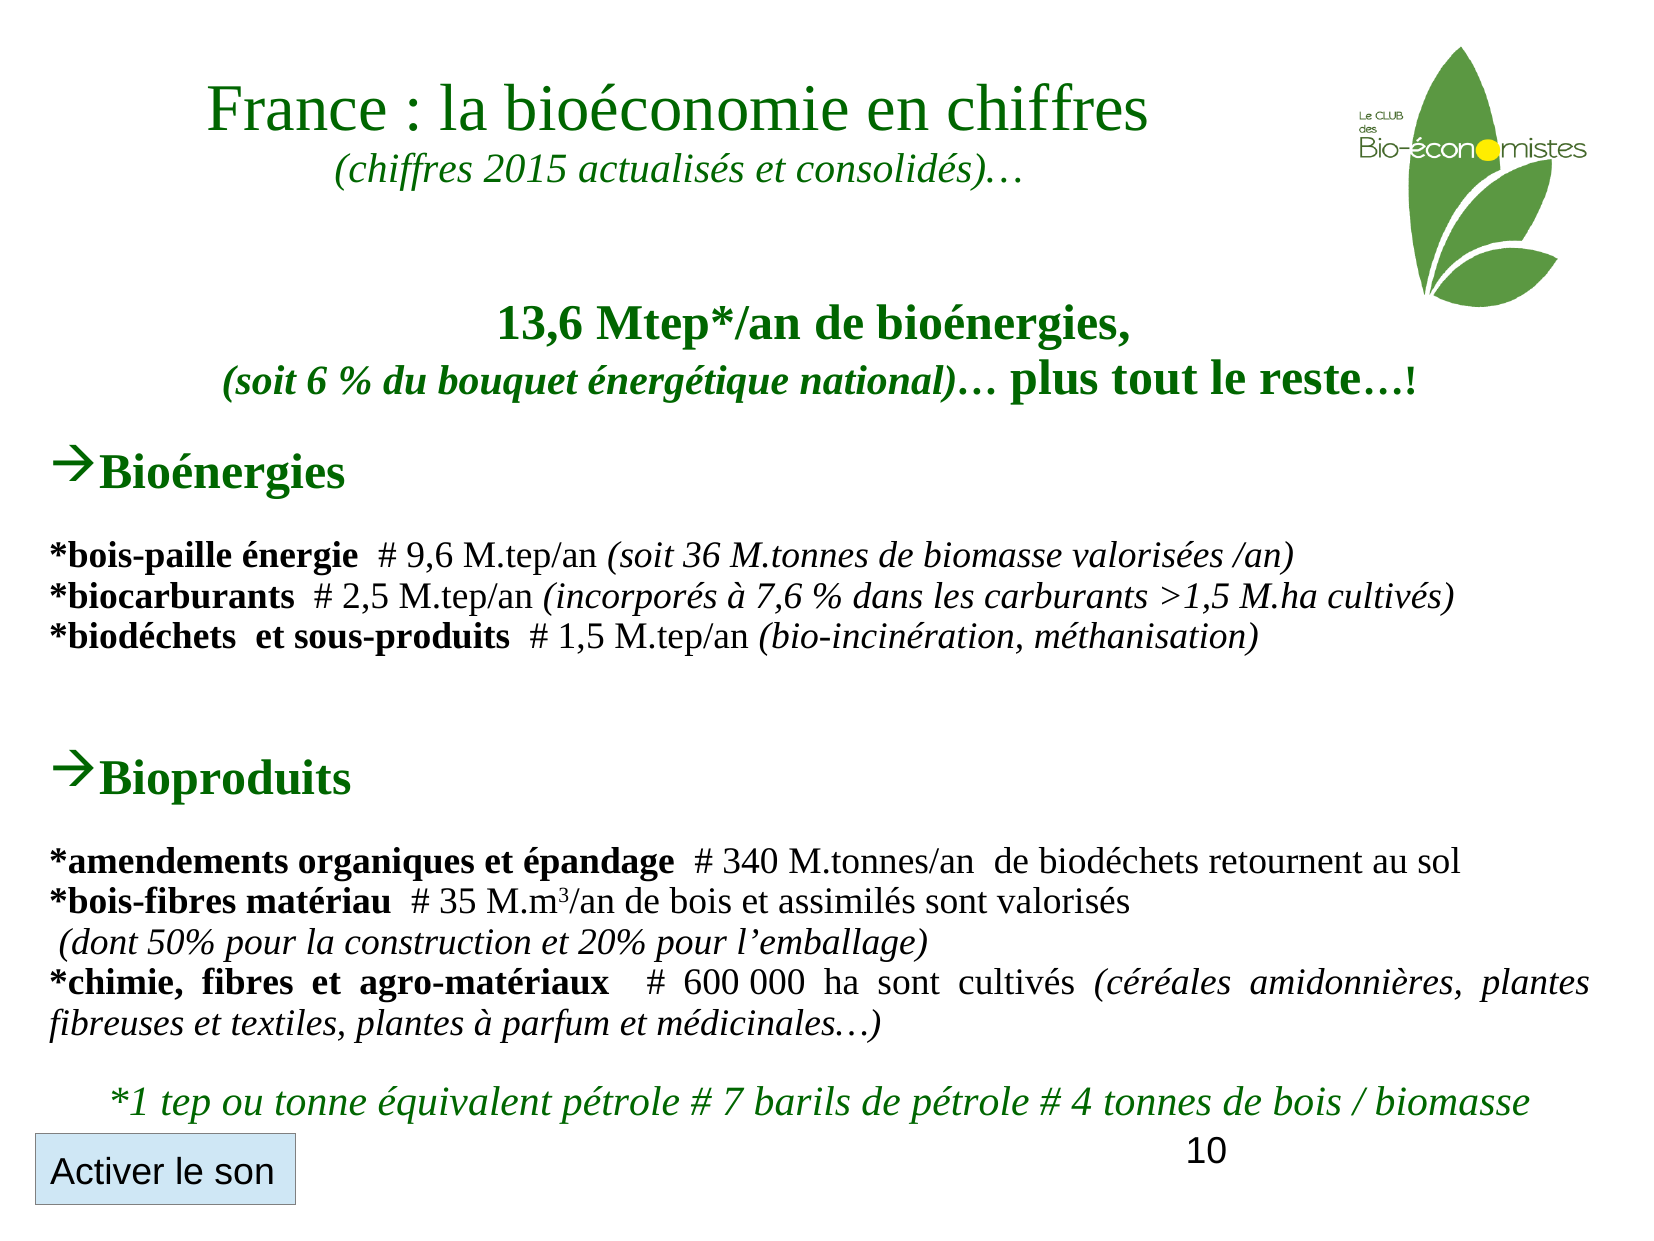

France : la bioéconomie en chiffres
(chiffres 2015 actualisés et consolidés)…
13,6 Mtep*/an de bioénergies,
(soit 6 % du bouquet énergétique national)… plus tout le reste…!
Bioénergies
*bois-paille énergie # 9,6 M.tep/an (soit 36 M.tonnes de biomasse valorisées /an)
*biocarburants # 2,5 M.tep/an (incorporés à 7,6 % dans les carburants >1,5 M.ha cultivés)
*biodéchets et sous-produits # 1,5 M.tep/an (bio-incinération, méthanisation)
Bioproduits
*amendements organiques et épandage # 340 M.tonnes/an de biodéchets retournent au sol
*bois-fibres matériau # 35 M.m3/an de bois et assimilés sont valorisés
 (dont 50% pour la construction et 20% pour l’emballage)
*chimie, fibres et agro-matériaux # 600 000 ha sont cultivés (céréales amidonnières, plantes fibreuses et textiles, plantes à parfum et médicinales…)
*1 tep ou tonne équivalent pétrole # 7 barils de pétrole # 4 tonnes de bois / biomasse
Activer le son